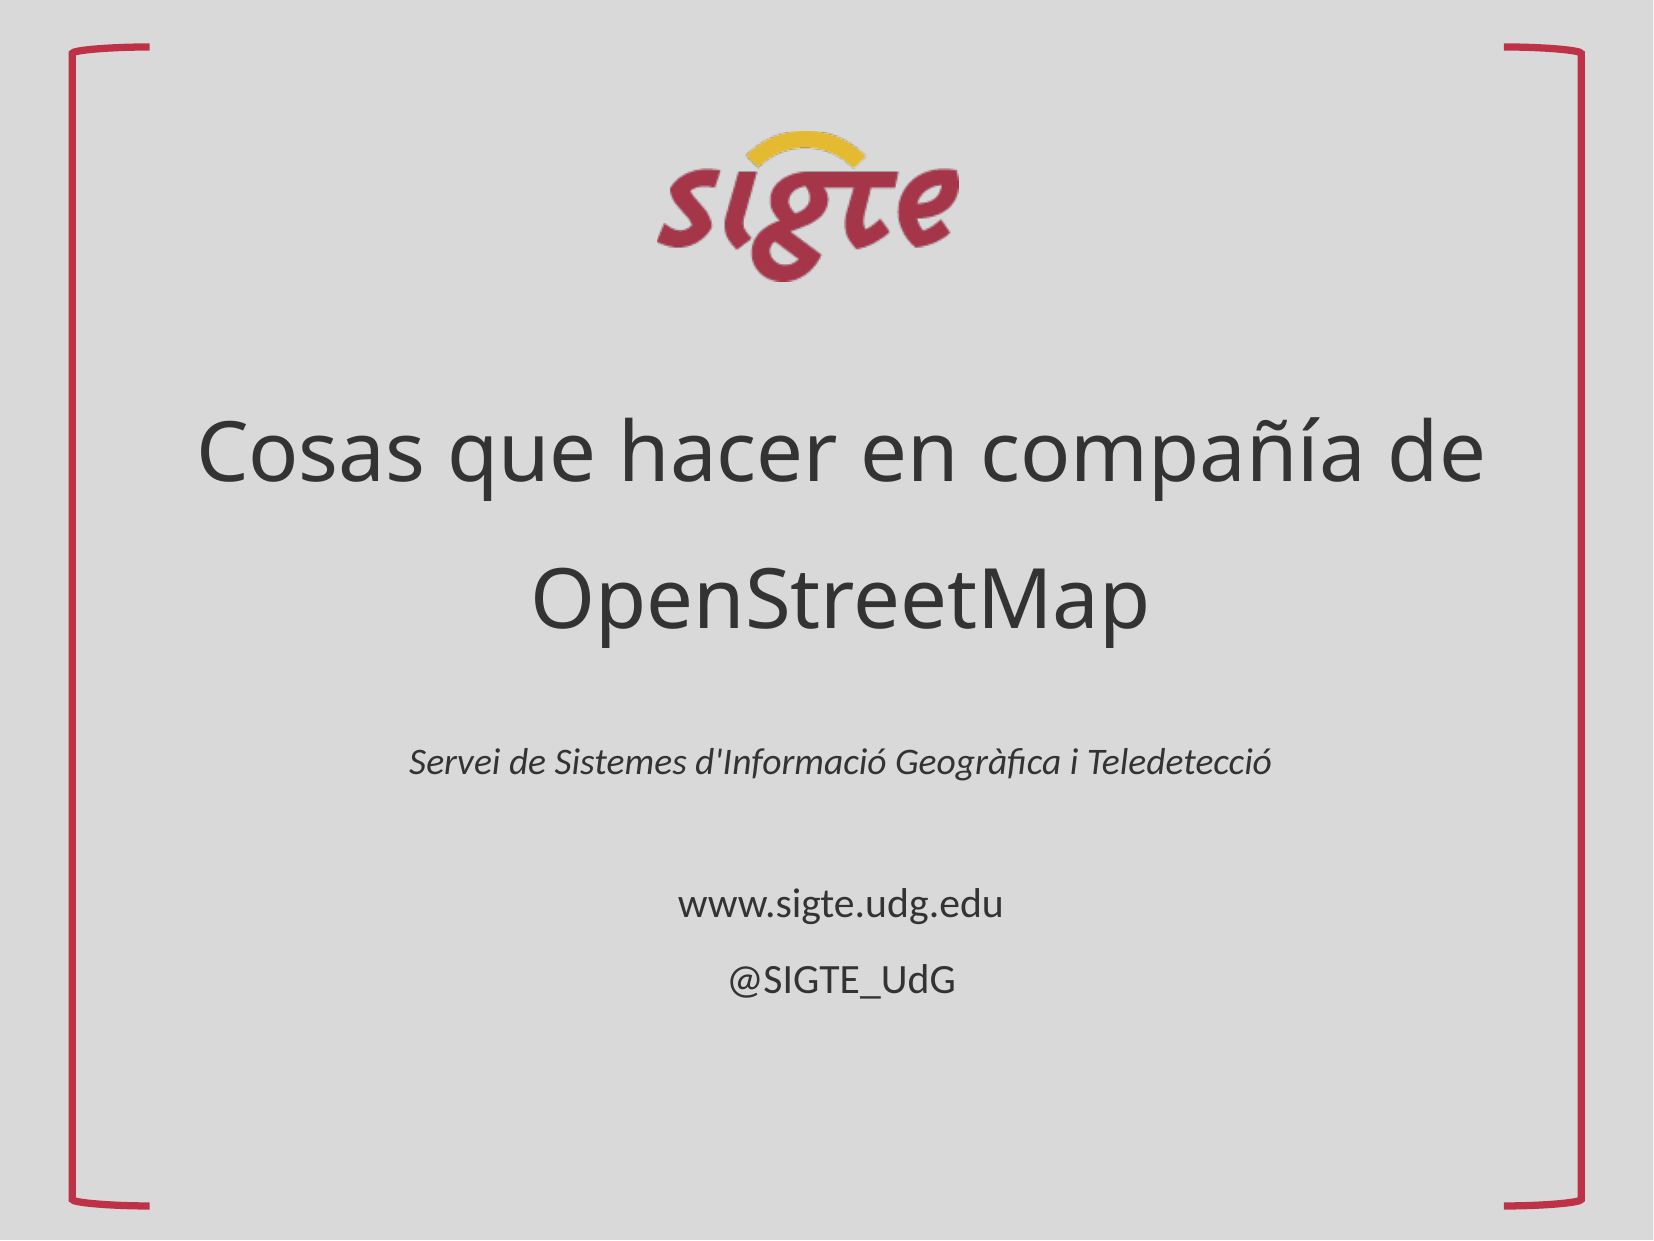

Cosas que hacer en compañía de
OpenStreetMap
Servei de Sistemes d'Informació Geogràfica i Teledetecció
www.sigte.udg.edu
@SIGTE_UdG